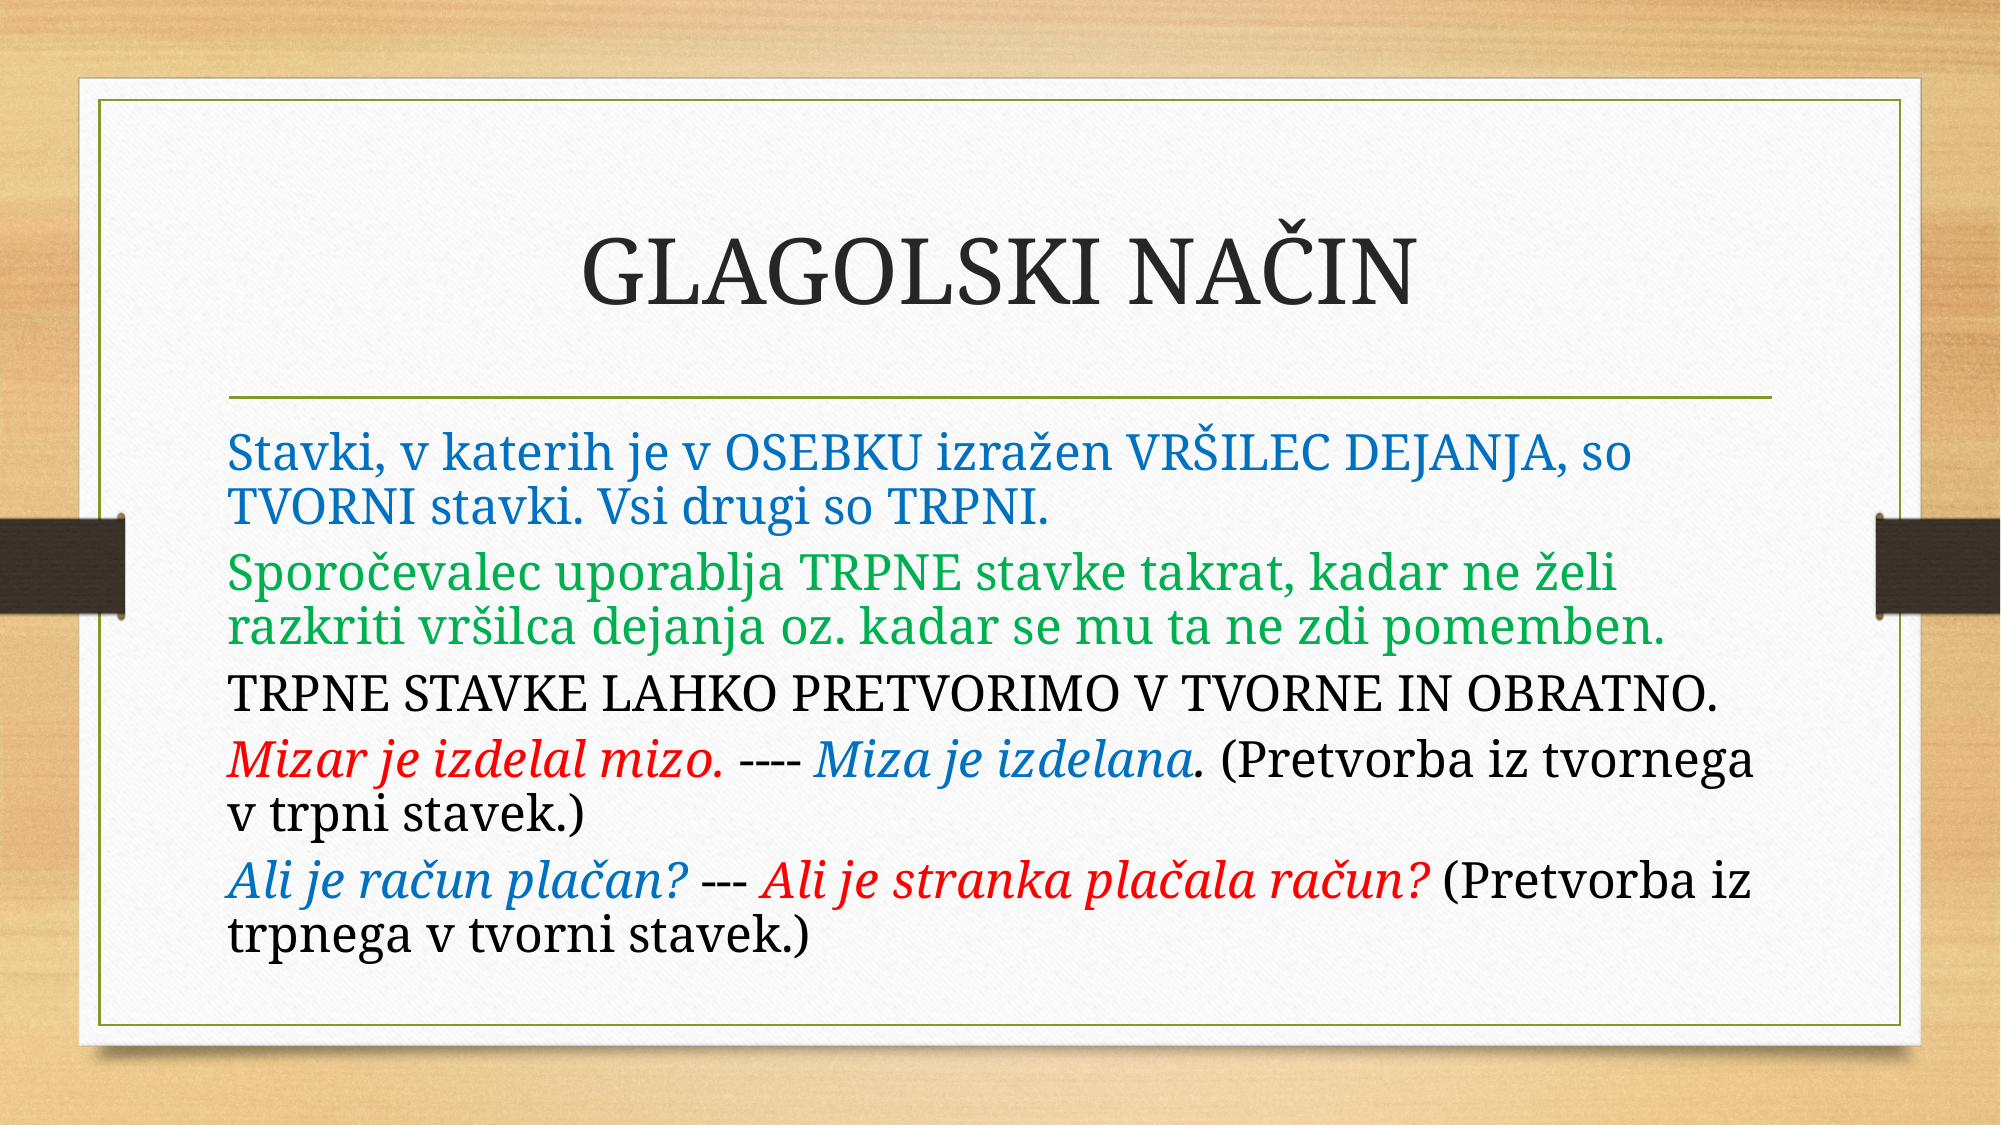

# GLAGOLSKI NAČIN
Stavki, v katerih je v OSEBKU izražen VRŠILEC DEJANJA, so TVORNI stavki. Vsi drugi so TRPNI.
Sporočevalec uporablja TRPNE stavke takrat, kadar ne želi razkriti vršilca dejanja oz. kadar se mu ta ne zdi pomemben.
TRPNE STAVKE LAHKO PRETVORIMO V TVORNE IN OBRATNO.
Mizar je izdelal mizo. ---- Miza je izdelana. (Pretvorba iz tvornega v trpni stavek.)
Ali je račun plačan? --- Ali je stranka plačala račun? (Pretvorba iz trpnega v tvorni stavek.)